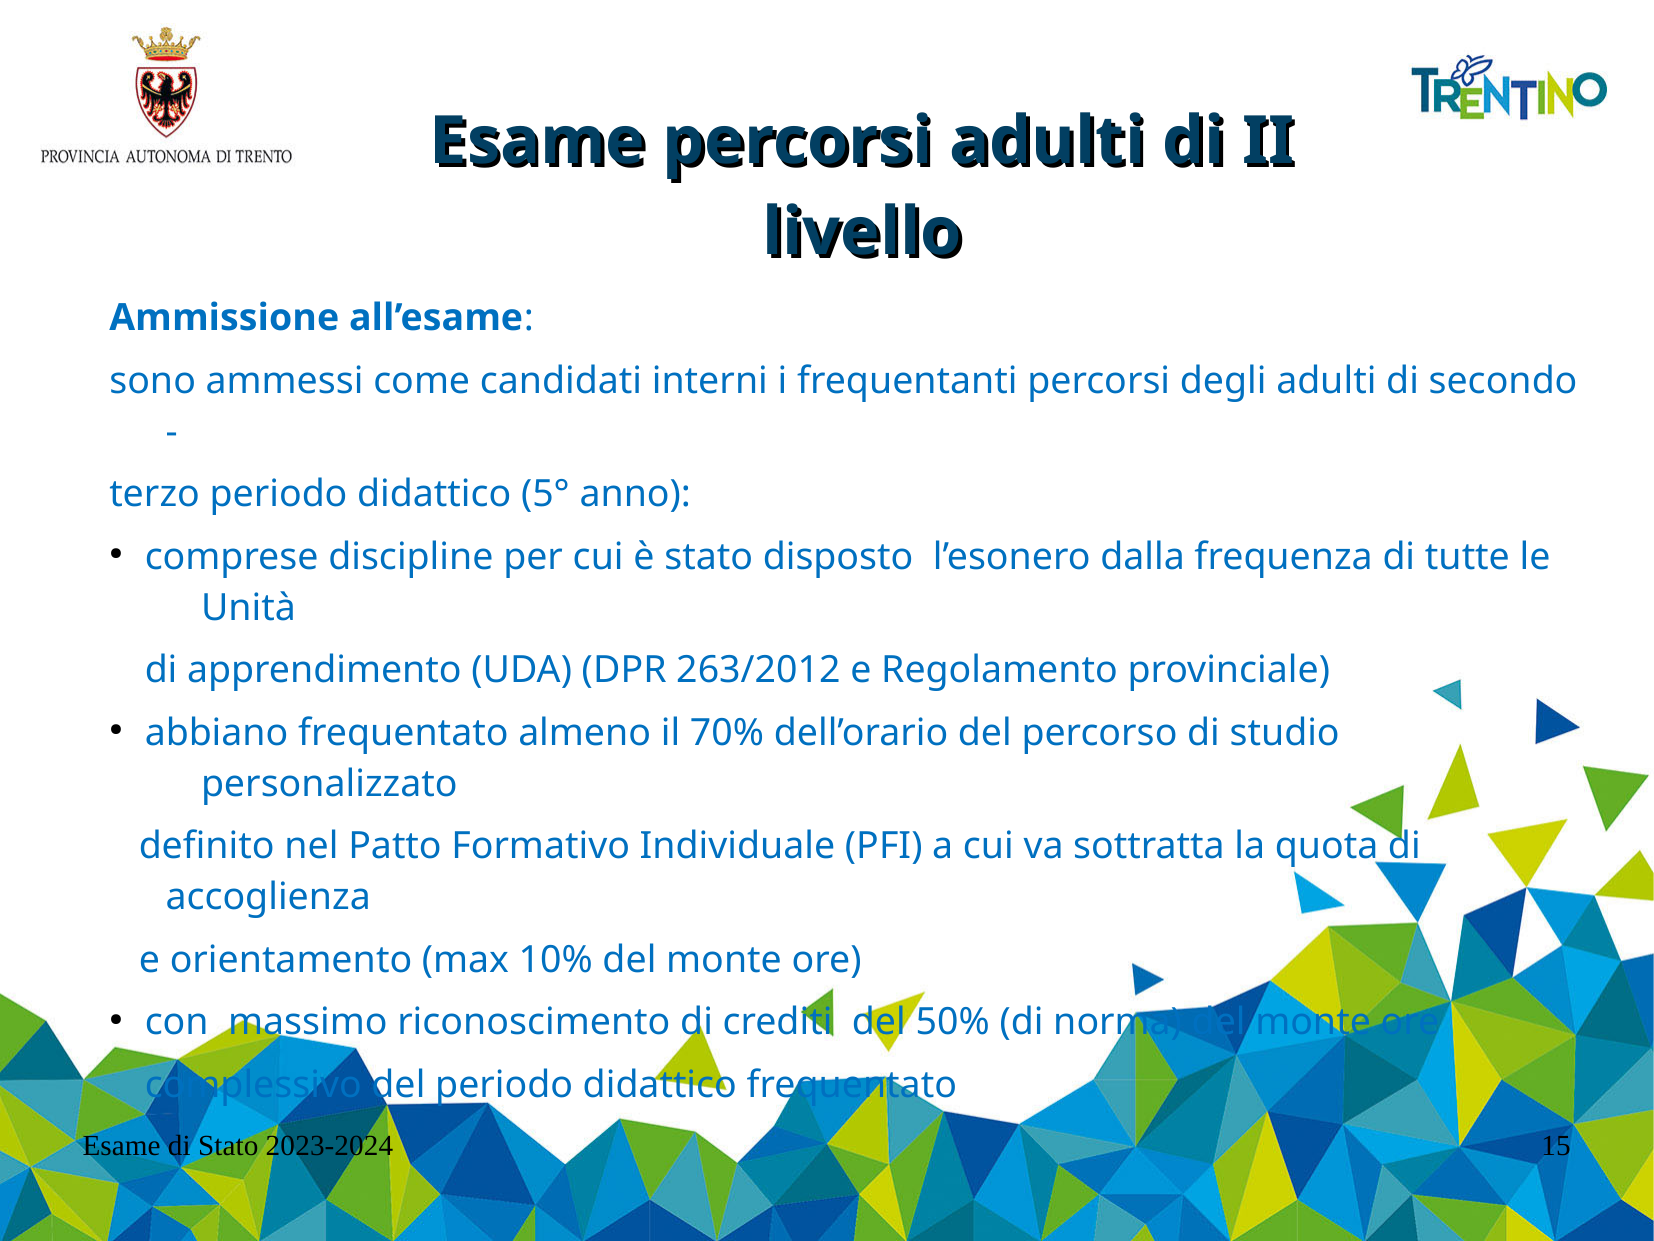

Esame percorsi adulti di II livello
Ammissione all’esame:
sono ammessi come candidati interni i frequentanti percorsi degli adulti di secondo -
terzo periodo didattico (5° anno):
comprese discipline per cui è stato disposto l’esonero dalla frequenza di tutte le Unità
di apprendimento (UDA) (DPR 263/2012 e Regolamento provinciale)
abbiano frequentato almeno il 70% dell’orario del percorso di studio personalizzato
 definito nel Patto Formativo Individuale (PFI) a cui va sottratta la quota di accoglienza
 e orientamento (max 10% del monte ore)
con massimo riconoscimento di crediti del 50% (di norma) del monte ore
complessivo del periodo didattico frequentato
Esame di Stato 2023-2024
15